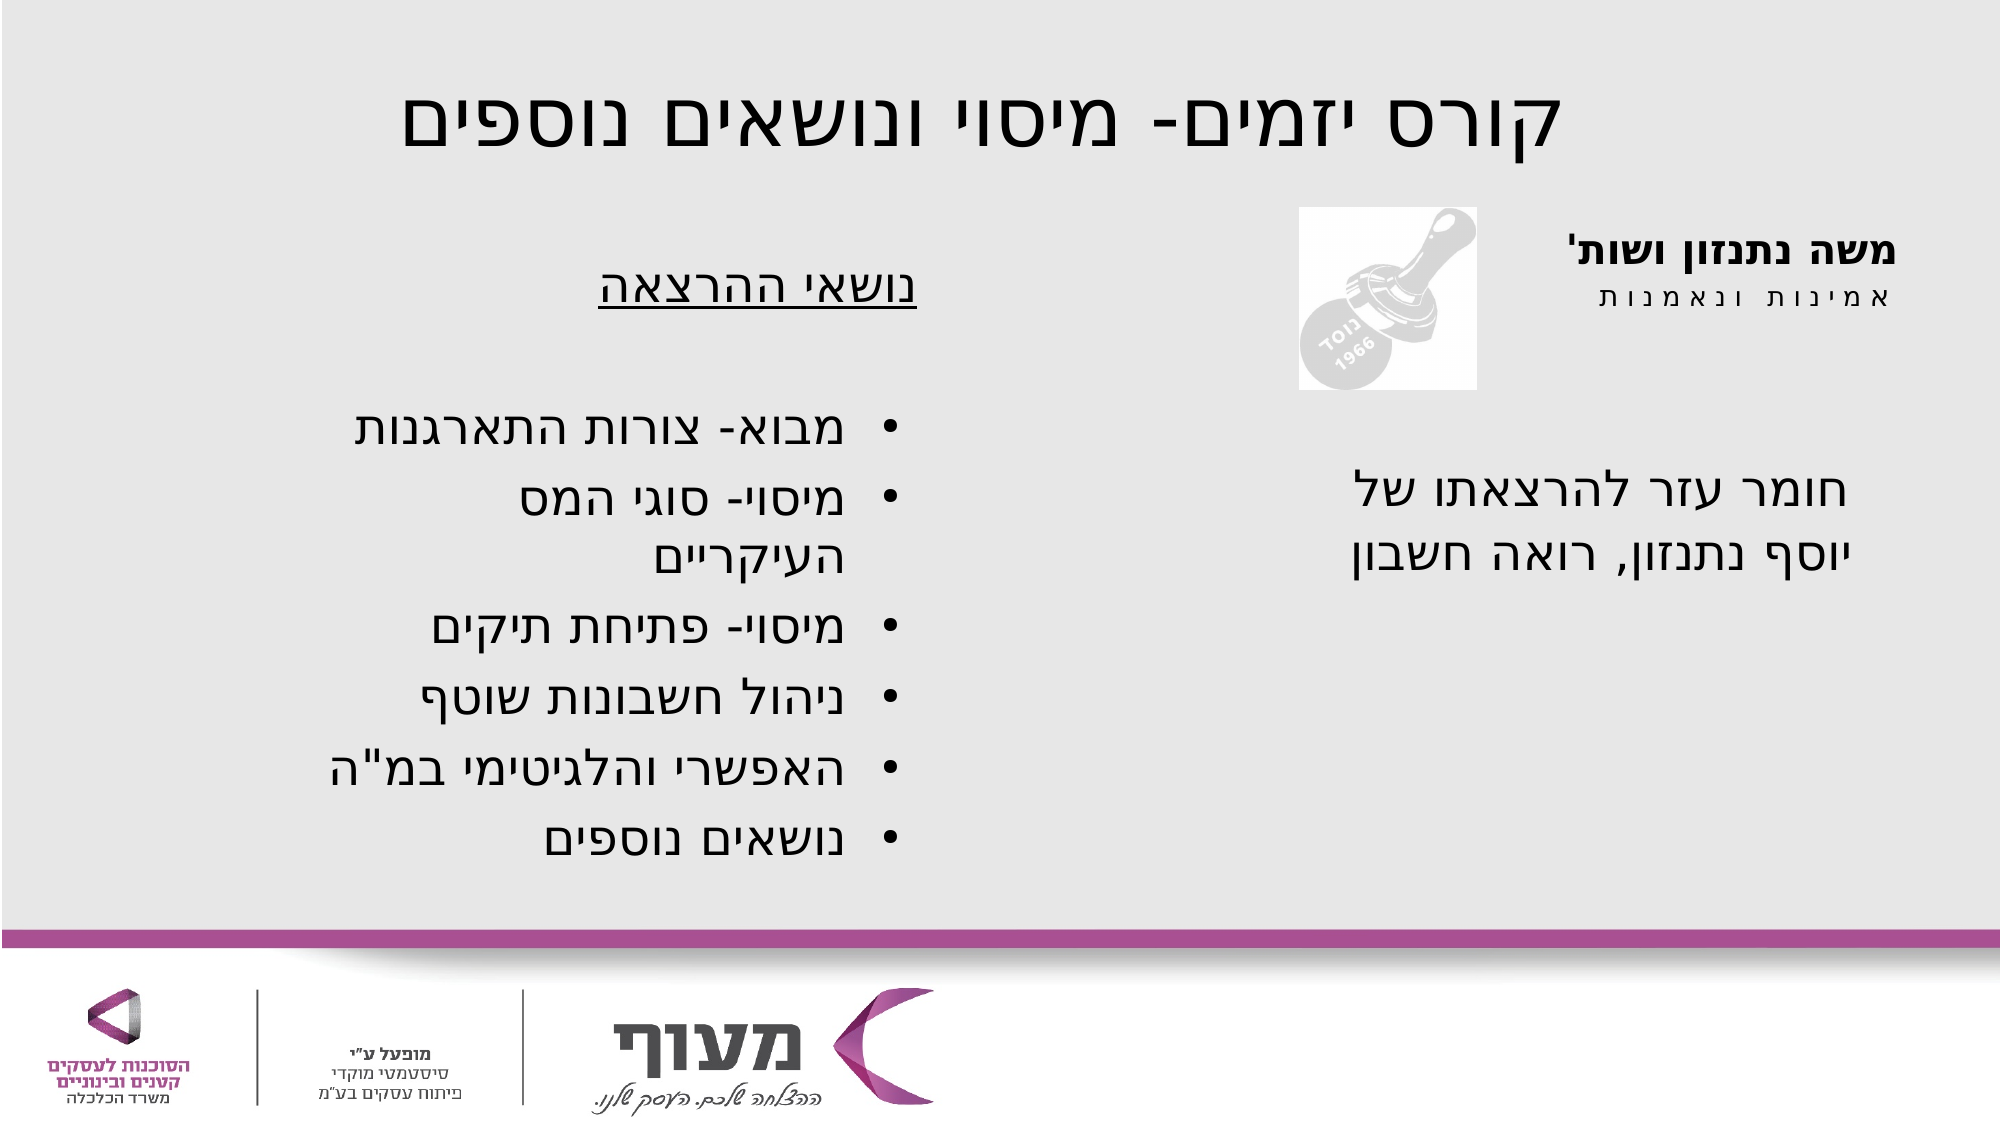

קורס יזמים- מיסוי ונושאים נוספים
#
משה נתנזון ושות'
 א מ י נ ו ת ו נ א מ נ ו ת
חומר עזר להרצאתו של
יוסף נתנזון, רואה חשבון
נושאי ההרצאה
מבוא- צורות התארגנות
מיסוי- סוגי המס העיקריים
מיסוי- פתיחת תיקים
ניהול חשבונות שוטף
האפשרי והלגיטימי במ"ה
נושאים נוספים